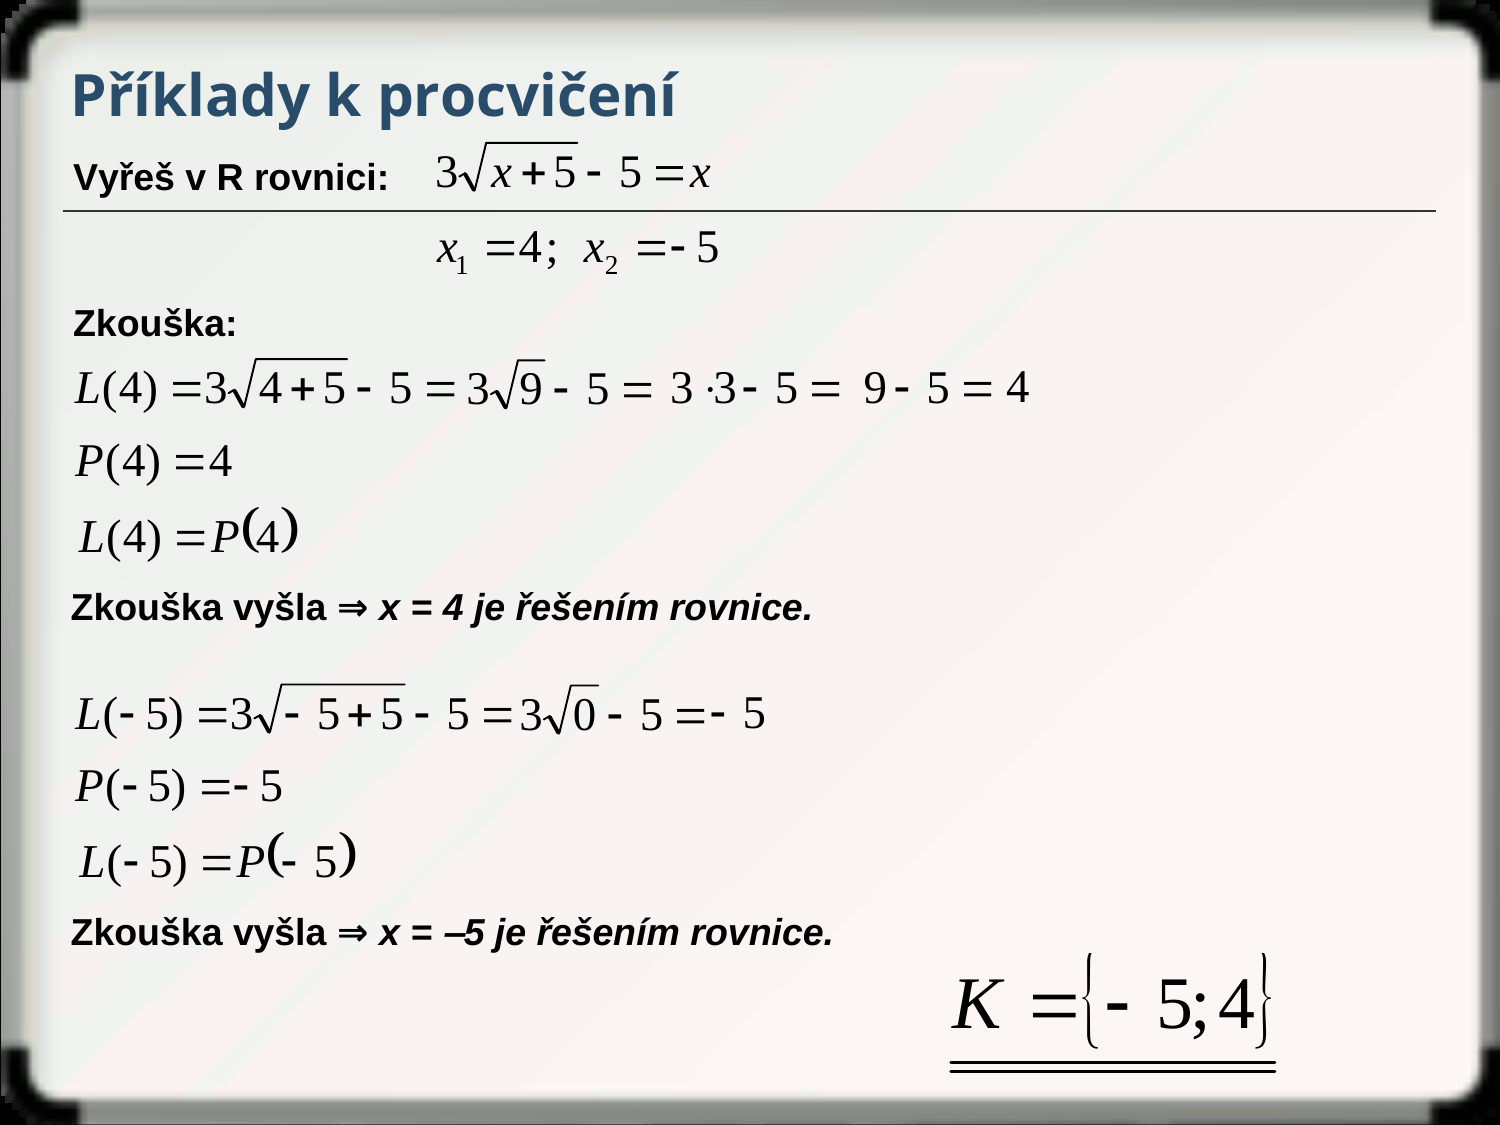

Příklady k procvičení
Vyřeš v R rovnici:
Zkouška:
Zkouška vyšla ⇒ x = 4 je řešením rovnice.
Zkouška vyšla ⇒ x = ‒5 je řešením rovnice.